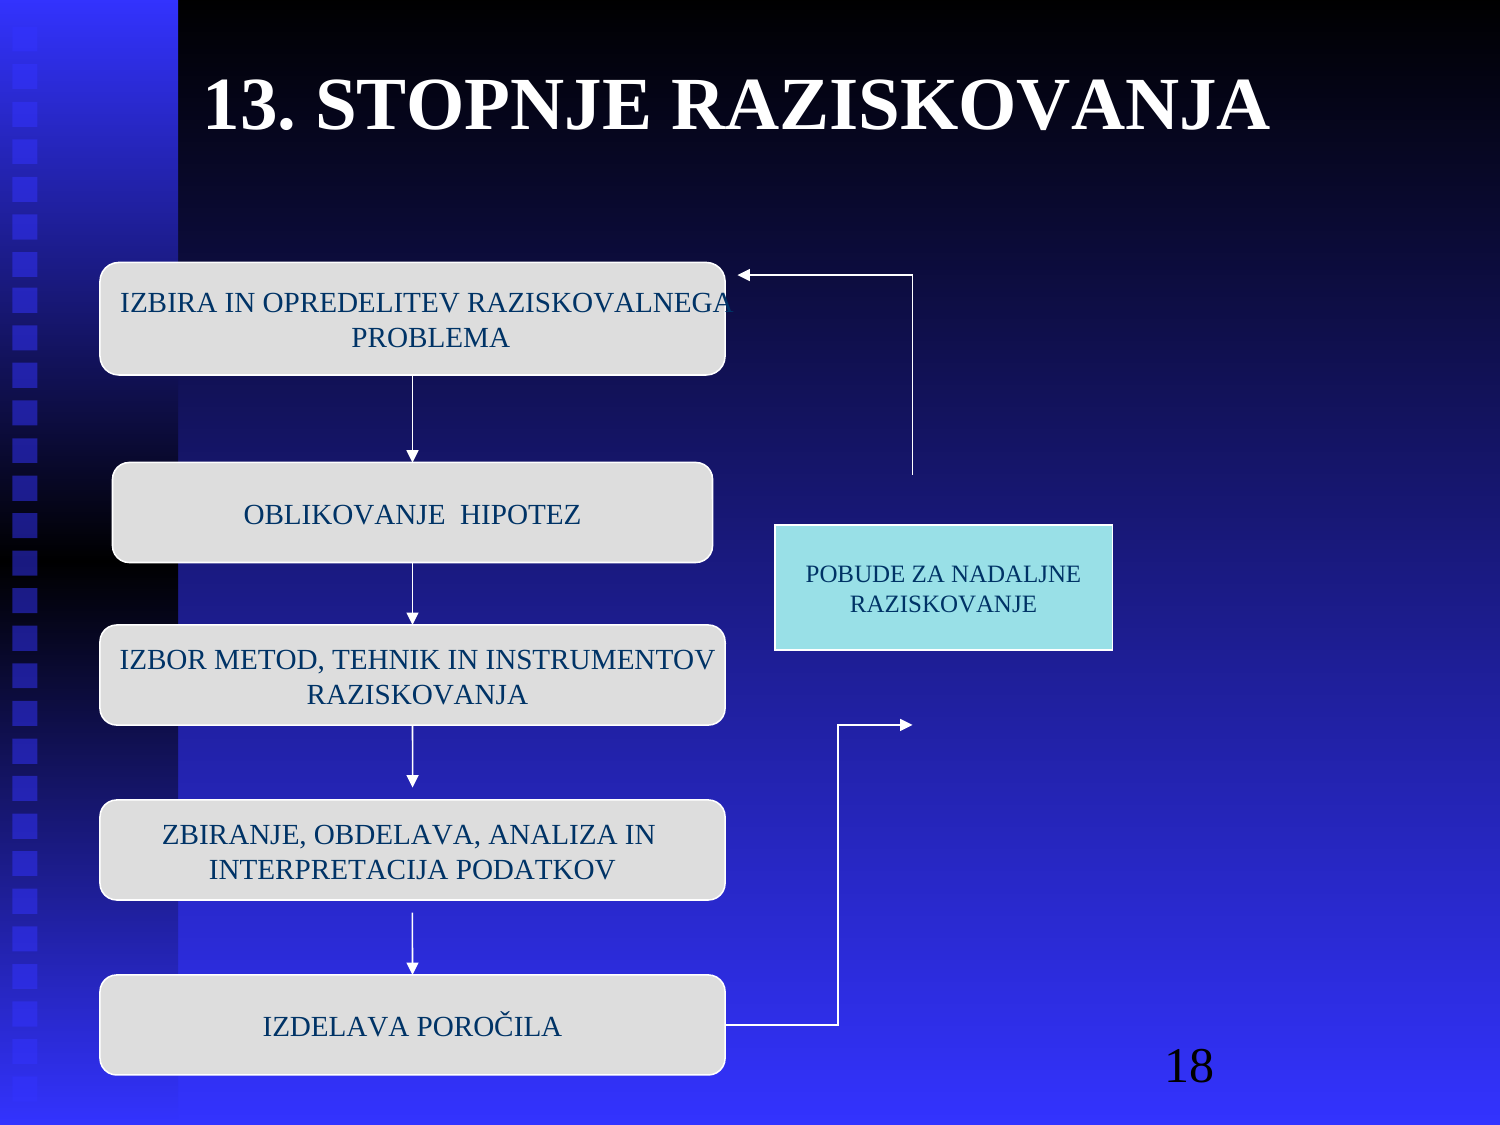

# 13. STOPNJE RAZISKOVANJA
IZBIRA IN OPREDELITEV RAZISKOVALNEGA
 PROBLEMA
OBLIKOVANJE HIPOTEZ
POBUDE ZA NADALJNE
RAZISKOVANJE
IZBOR METOD, TEHNIK IN INSTRUMENTOV
RAZISKOVANJA
ZBIRANJE, OBDELAVA, ANALIZA IN
INTERPRETACIJA PODATKOV
IZDELAVA POROČILA
18